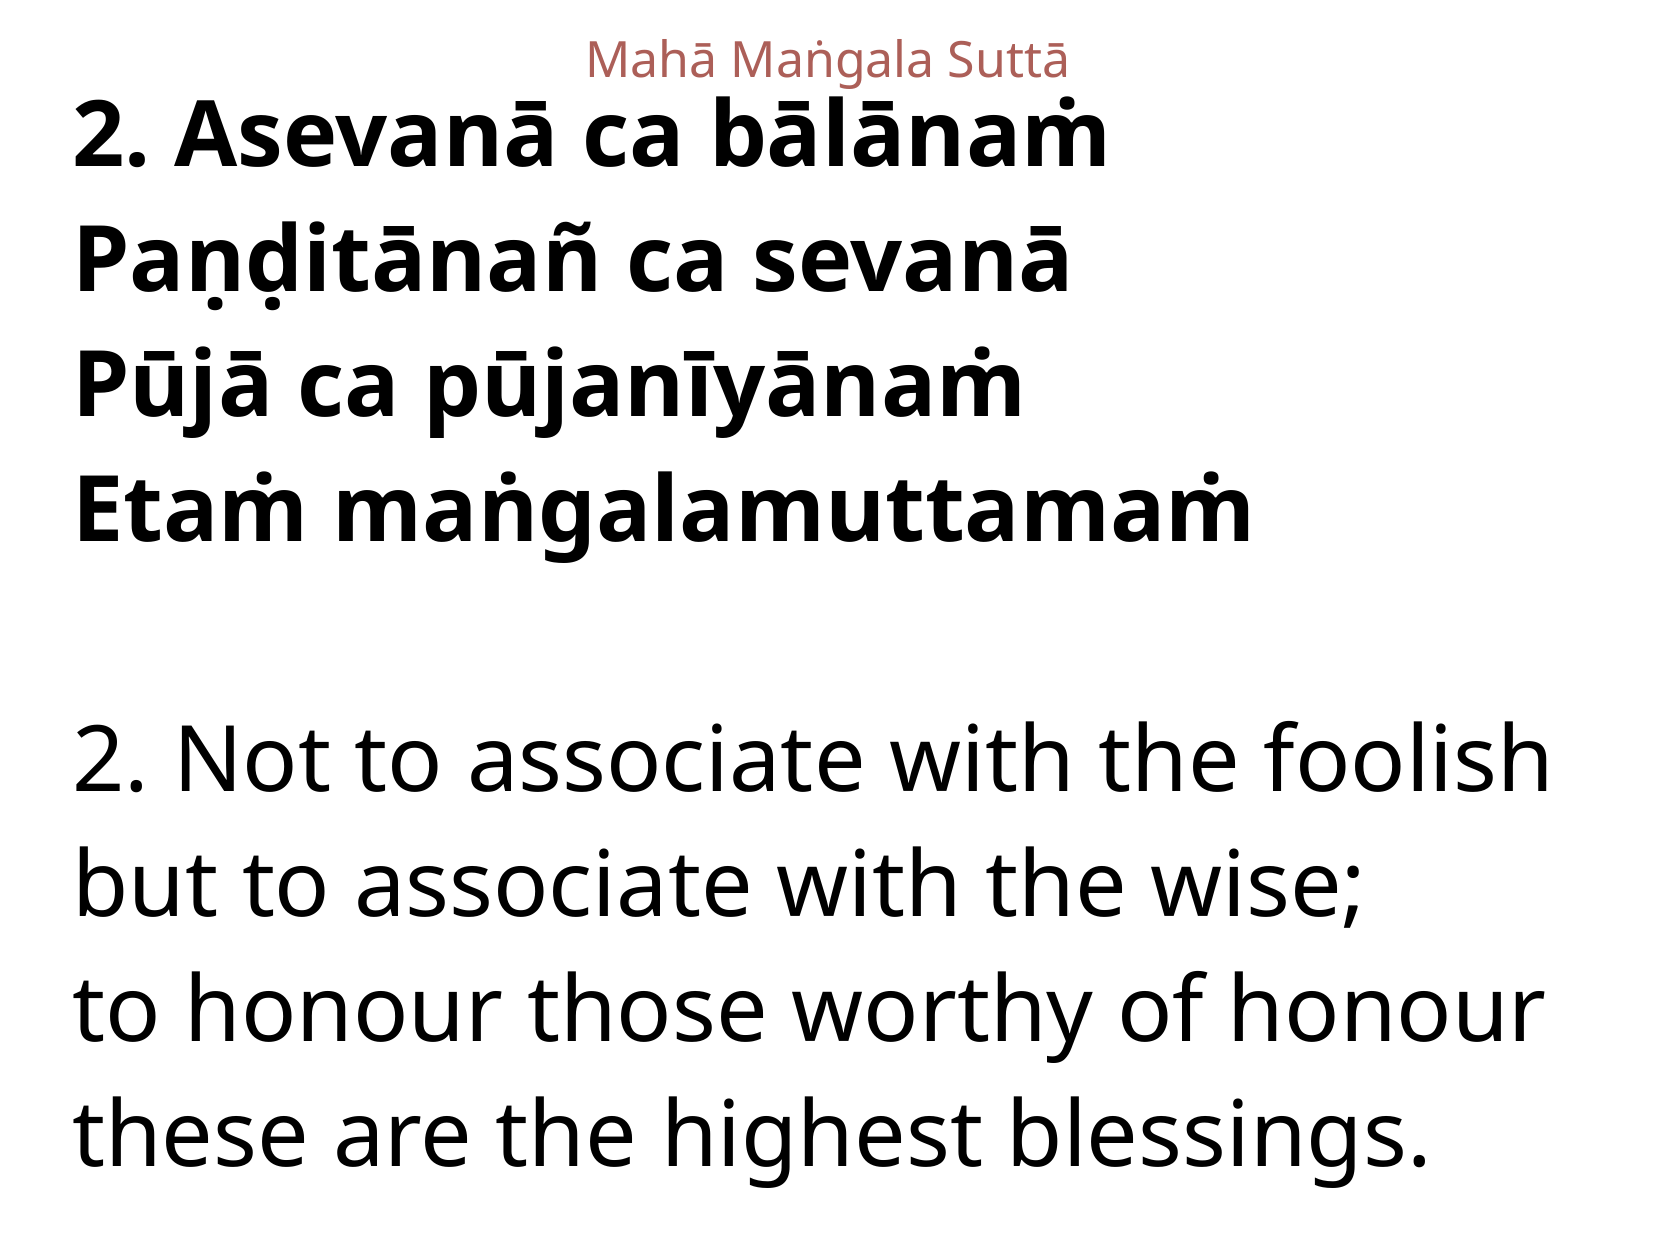

Mahā Maṅgala Suttā
2. Asevanā ca bālānaṁ
Paṇḍitānañ ca sevanā
Pūjā ca pūjanīyānaṁ
Etaṁ maṅgalamuttamaṁ
2. Not to associate with the foolish
but to associate with the wise;
to honour those worthy of honour
these are the highest blessings.